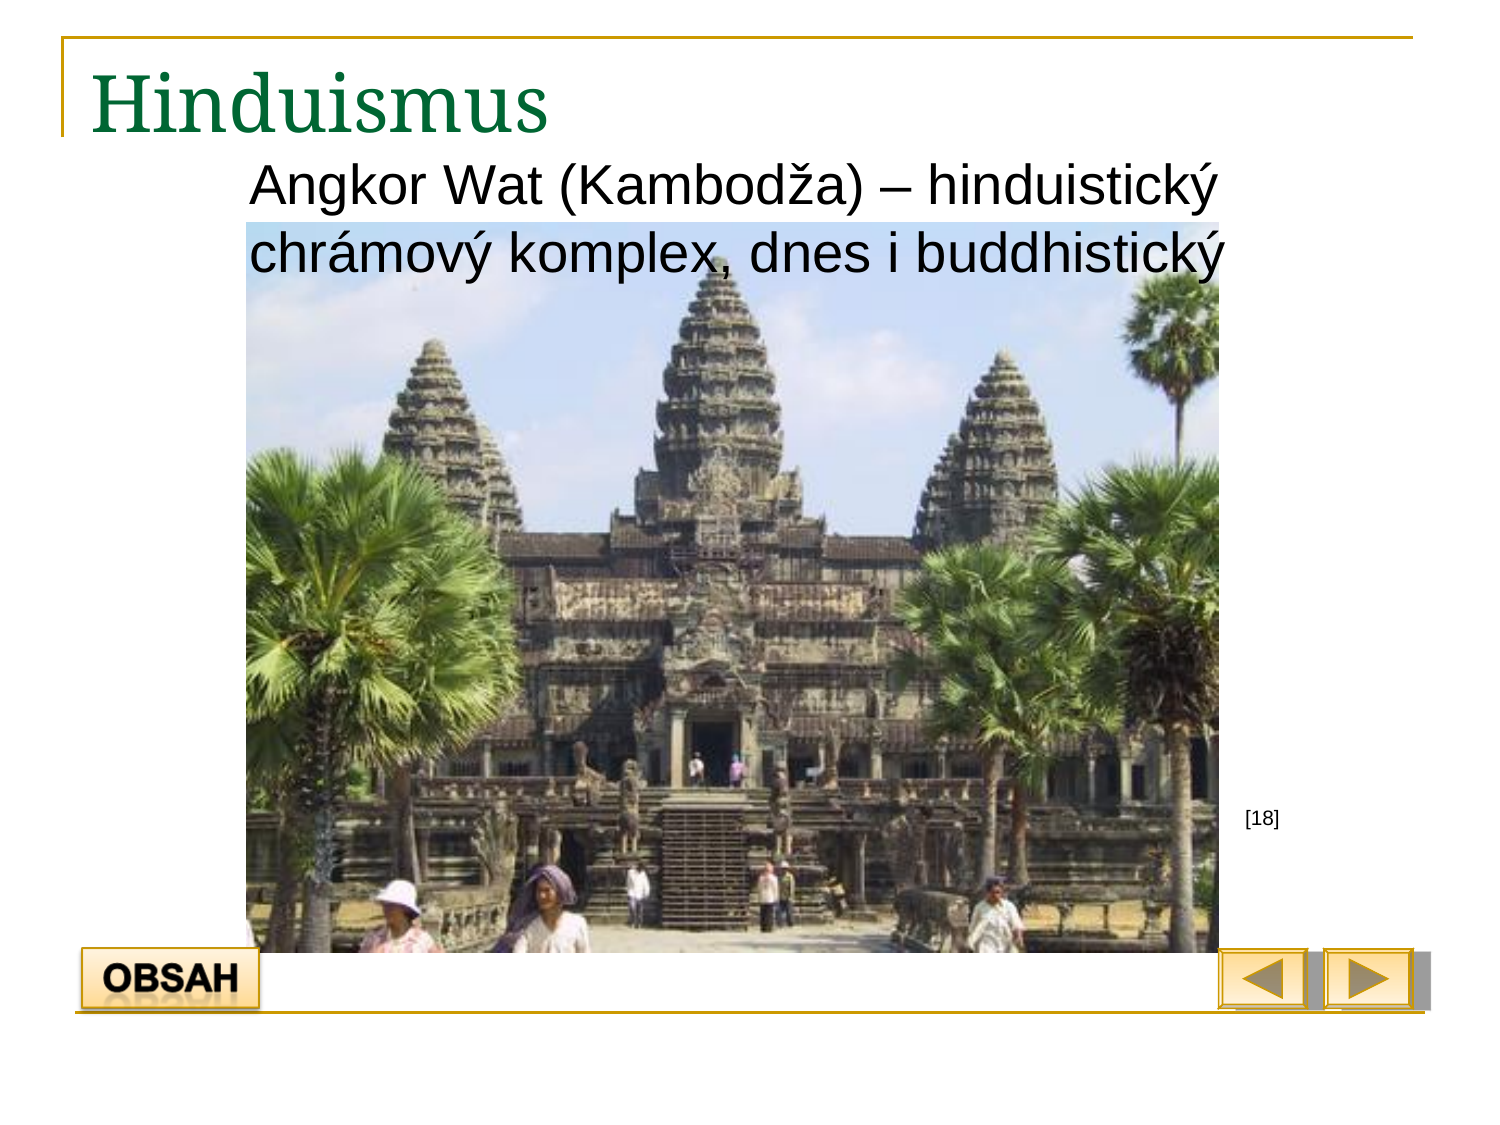

# Hinduismus
Angkor Wat (Kambodža) – hinduistický chrámový komplex, dnes i buddhistický
[18]